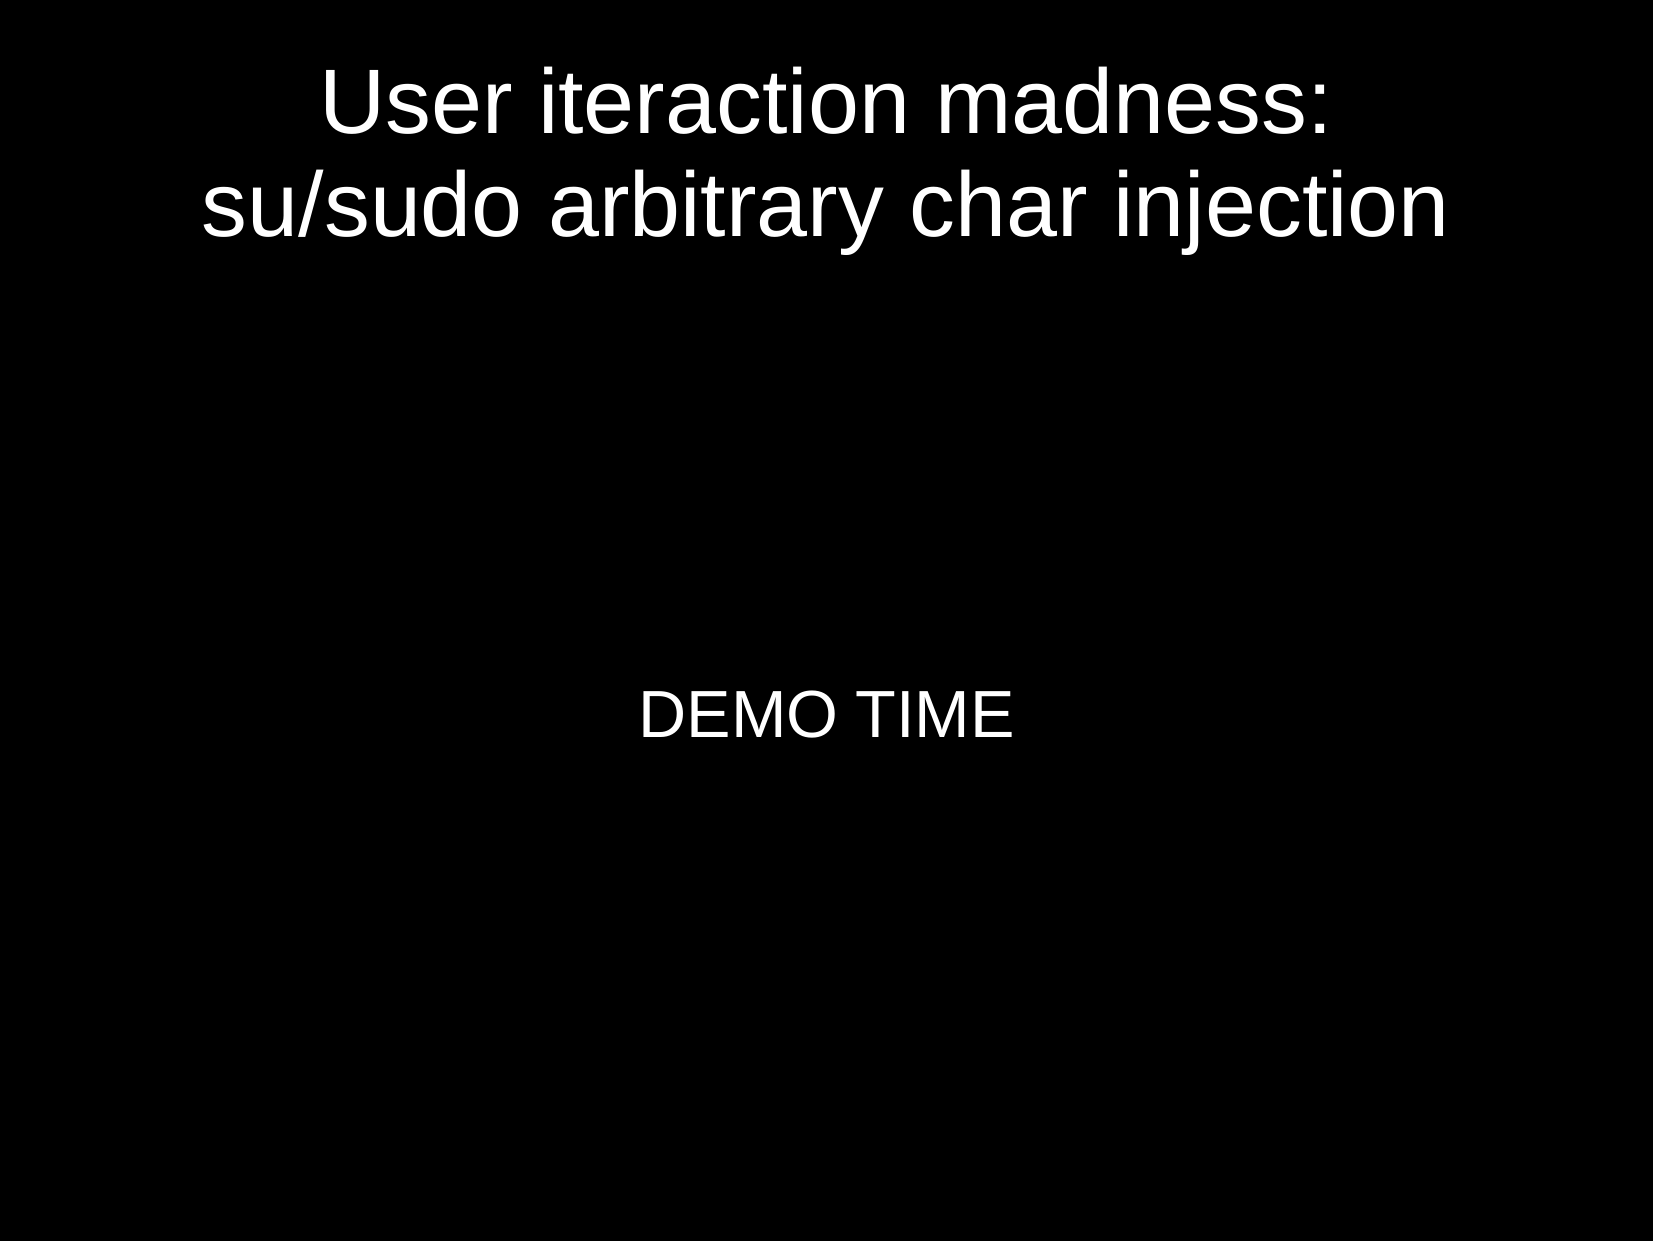

# User iteraction madness: su/sudo arbitrary char injection
DEMO TIME